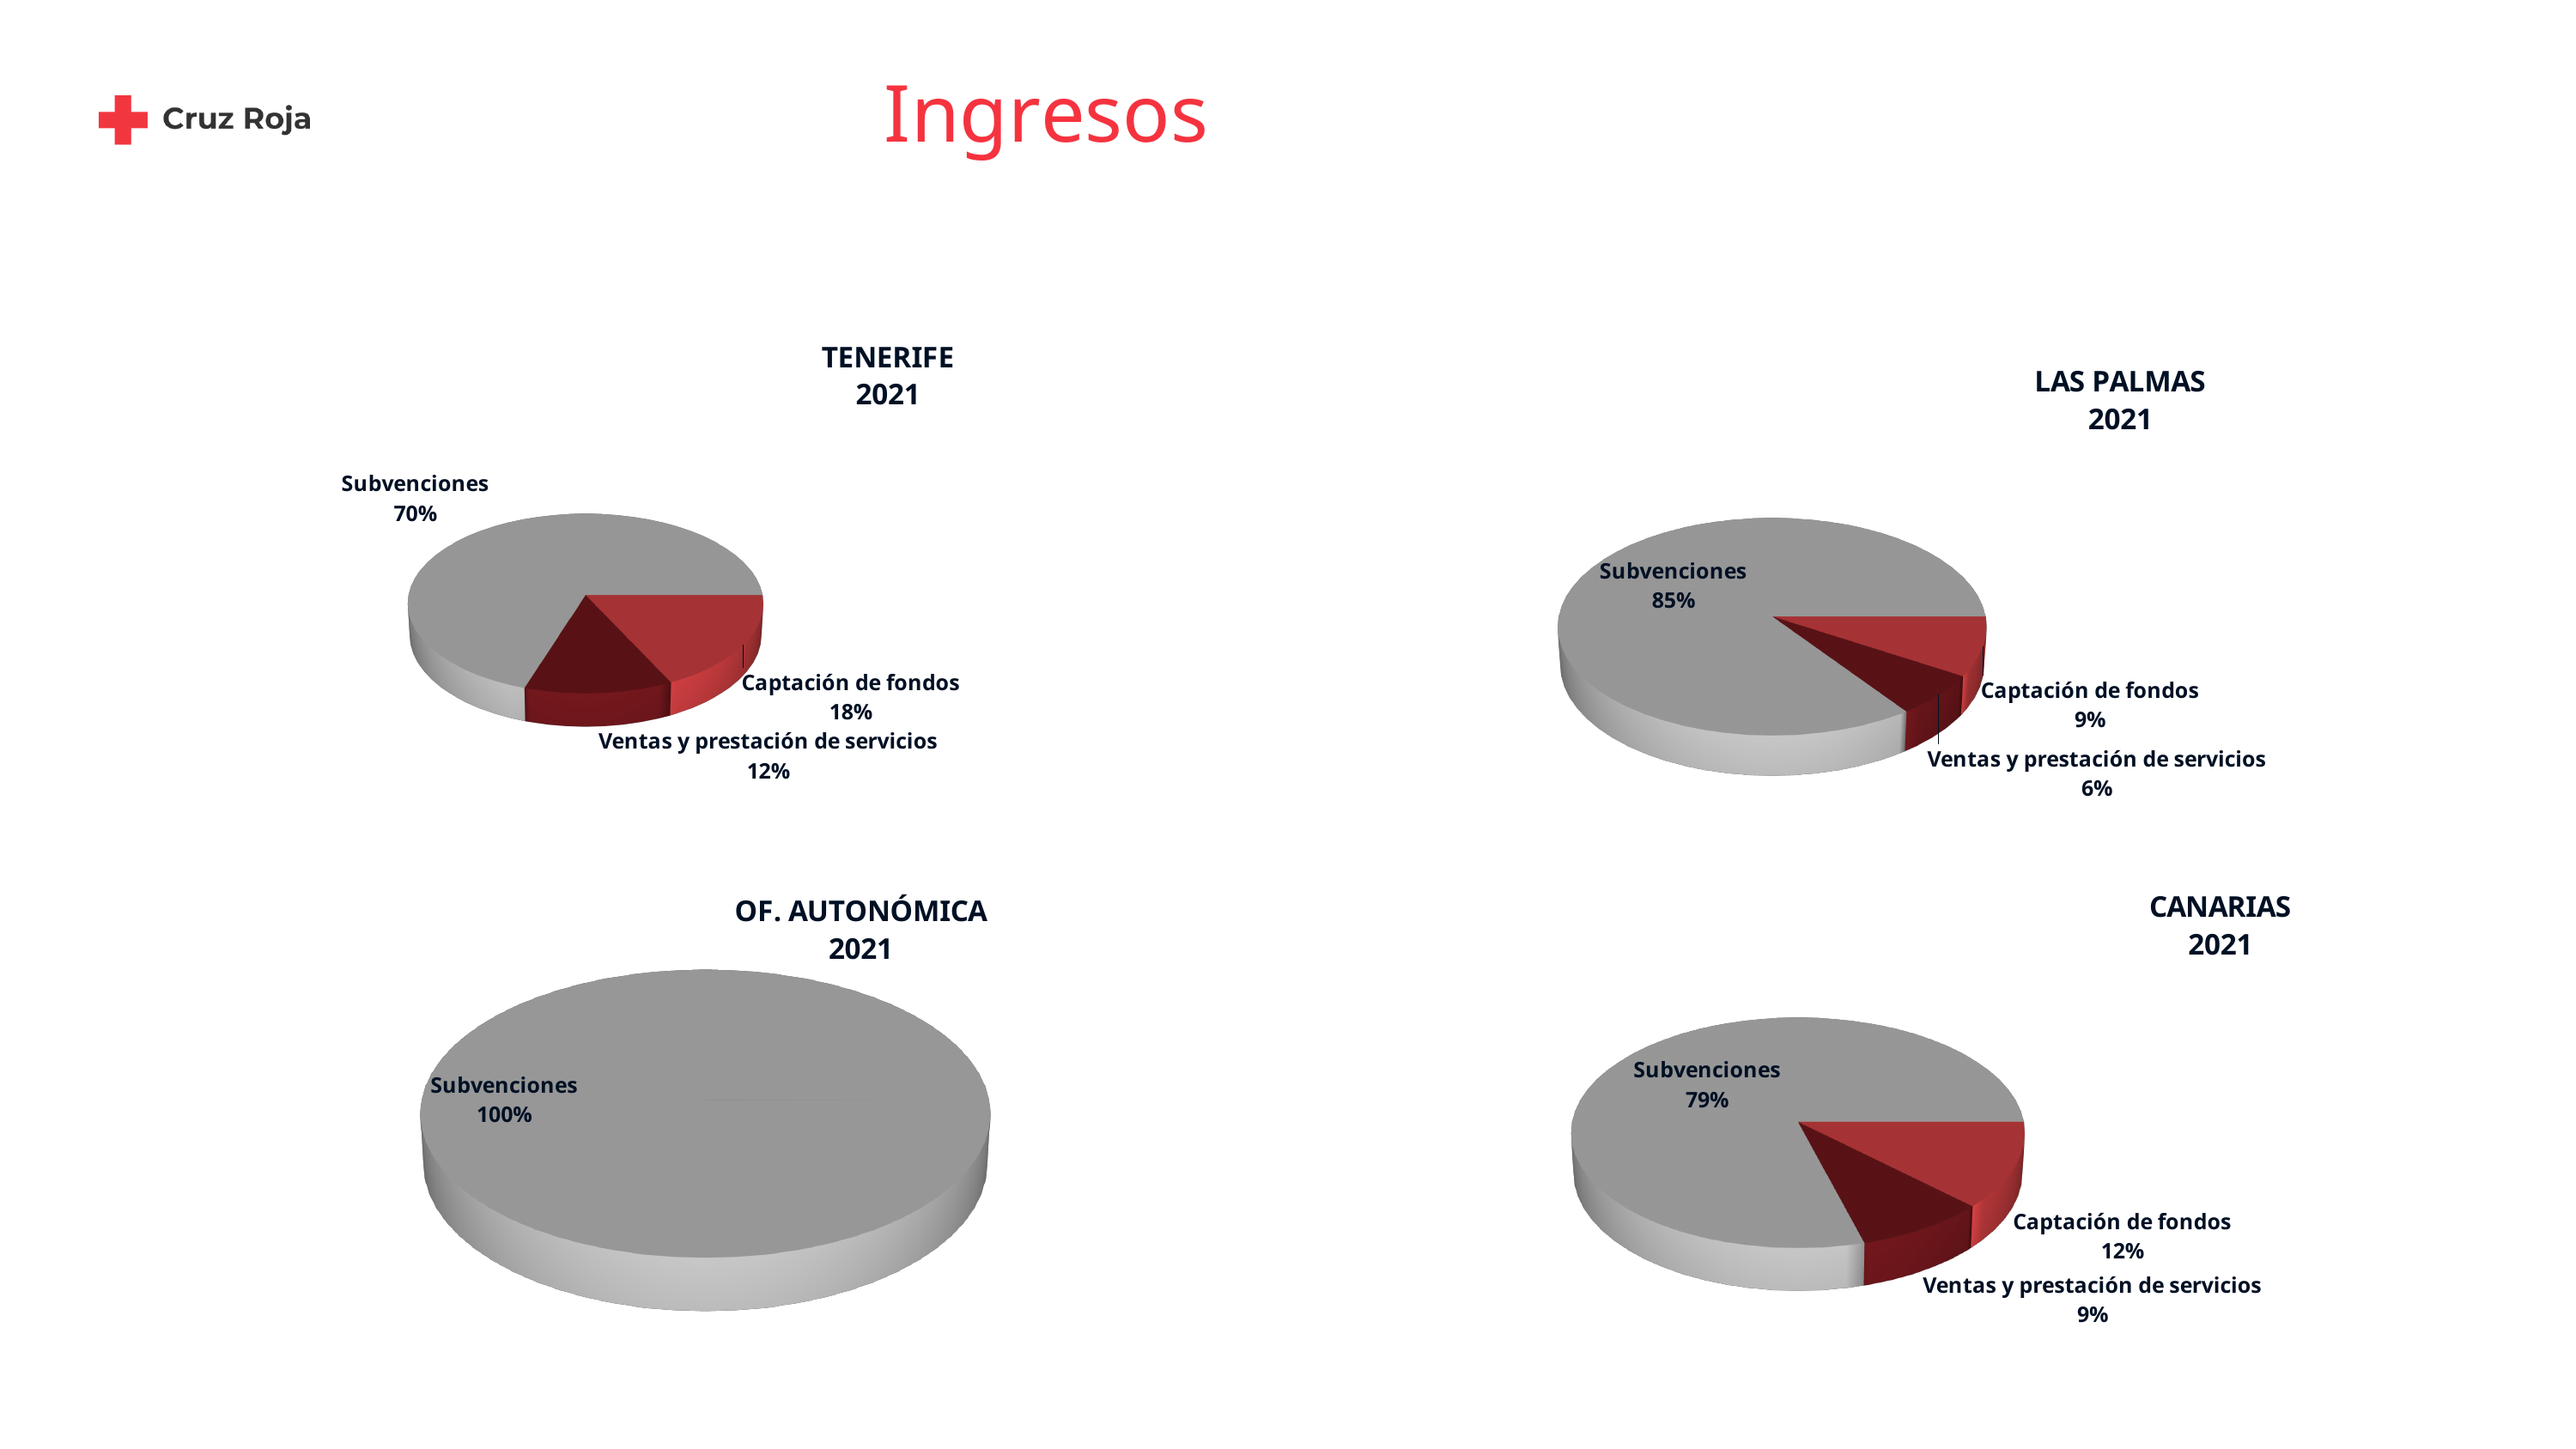

Ingresos
[unsupported chart]
[unsupported chart]
[unsupported chart]
[unsupported chart]